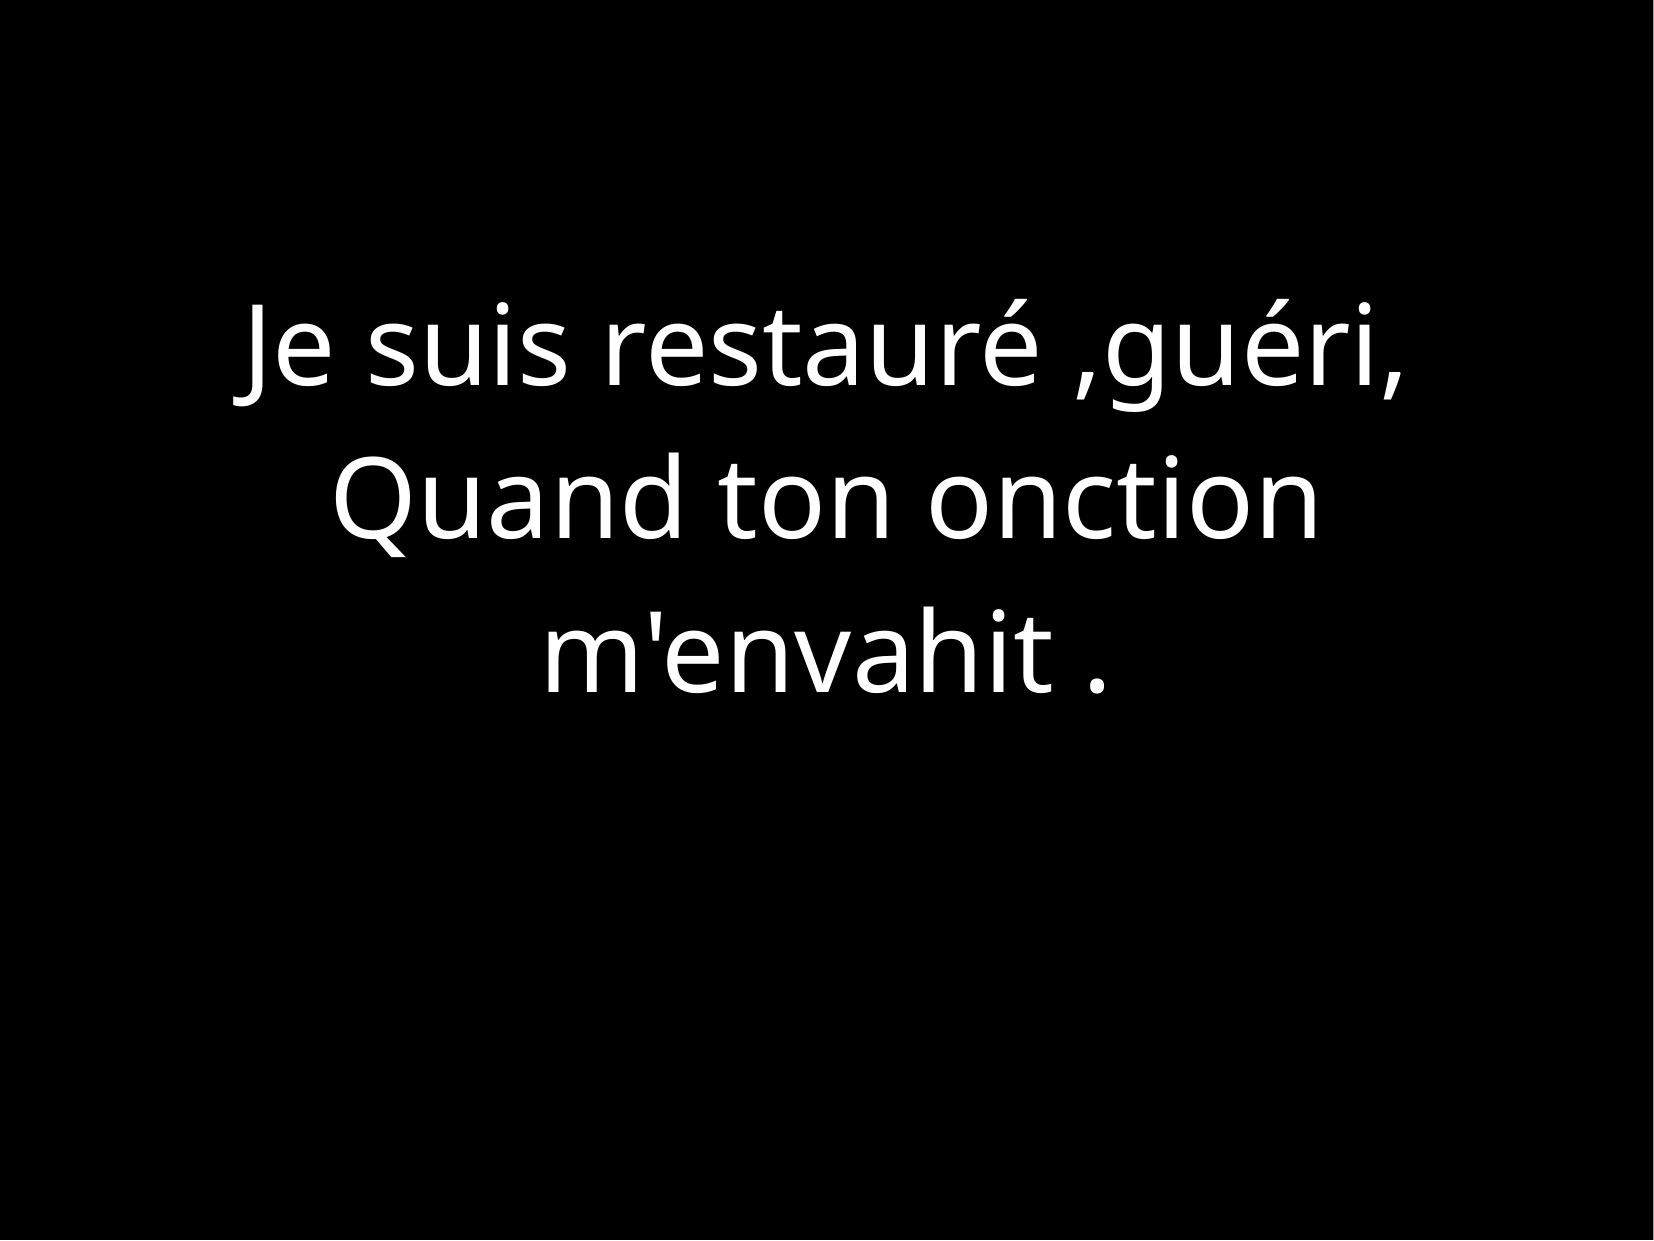

# Je suis restauré ,guéri,
Quand ton onction m'envahit .